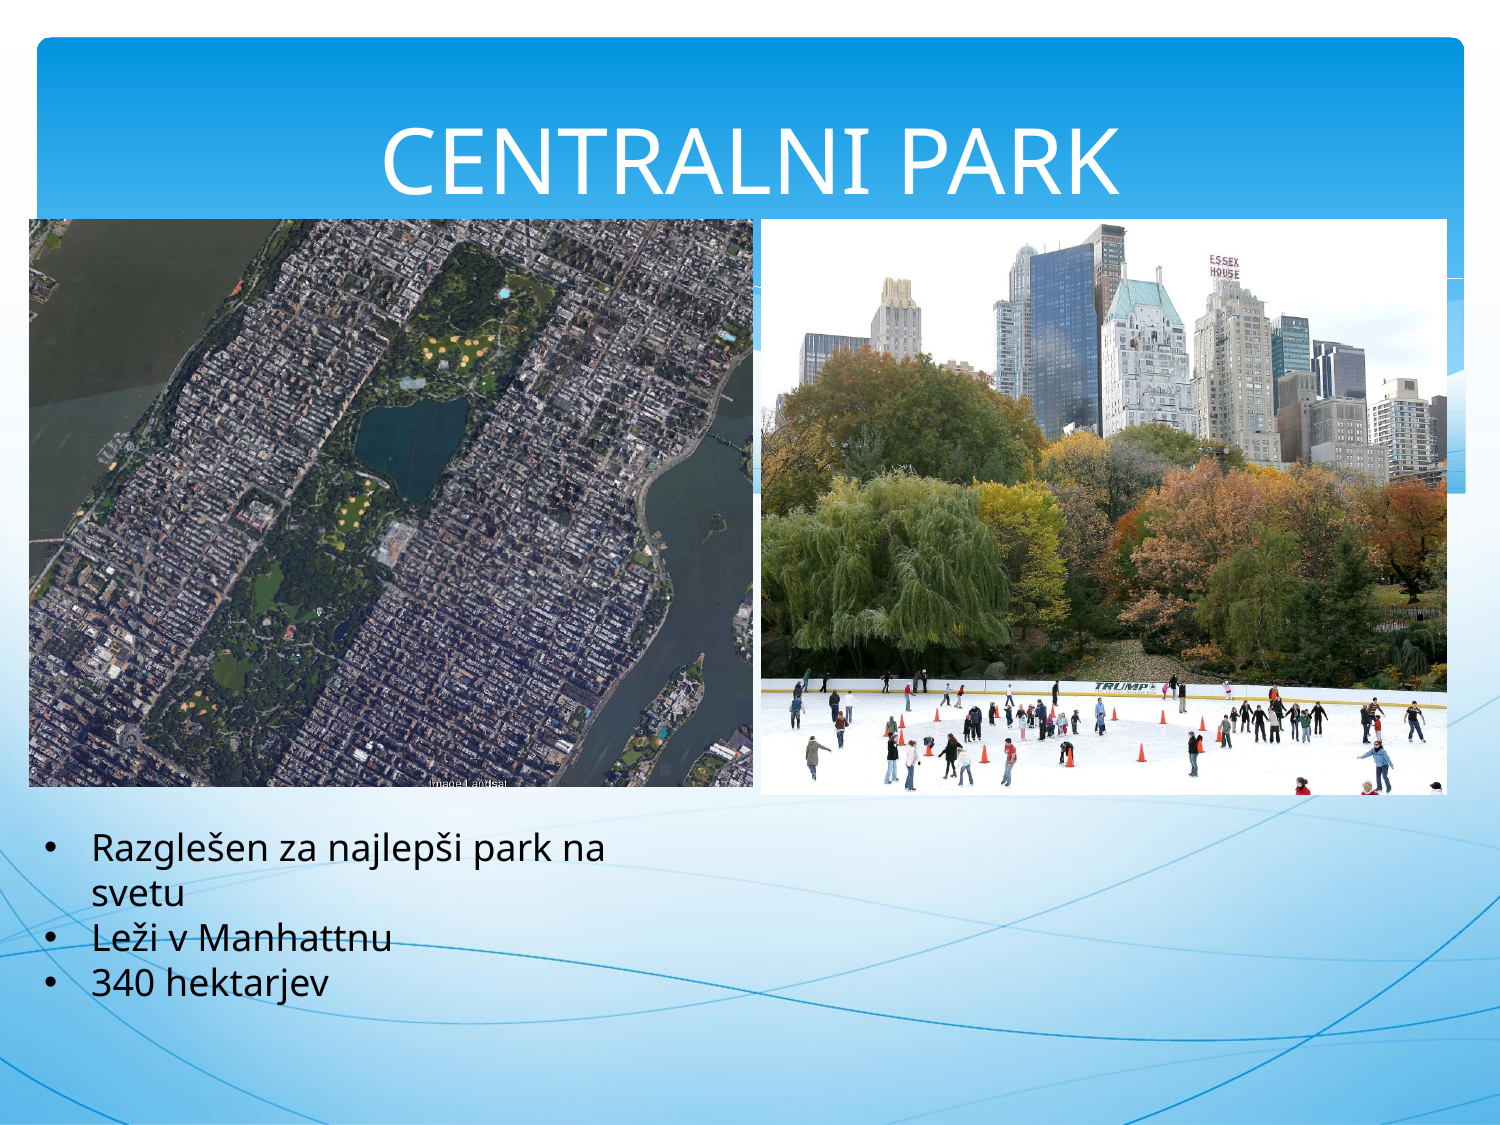

# CENTRALNI PARK
Razglešen za najlepši park na svetu
Leži v Manhattnu
340 hektarjev